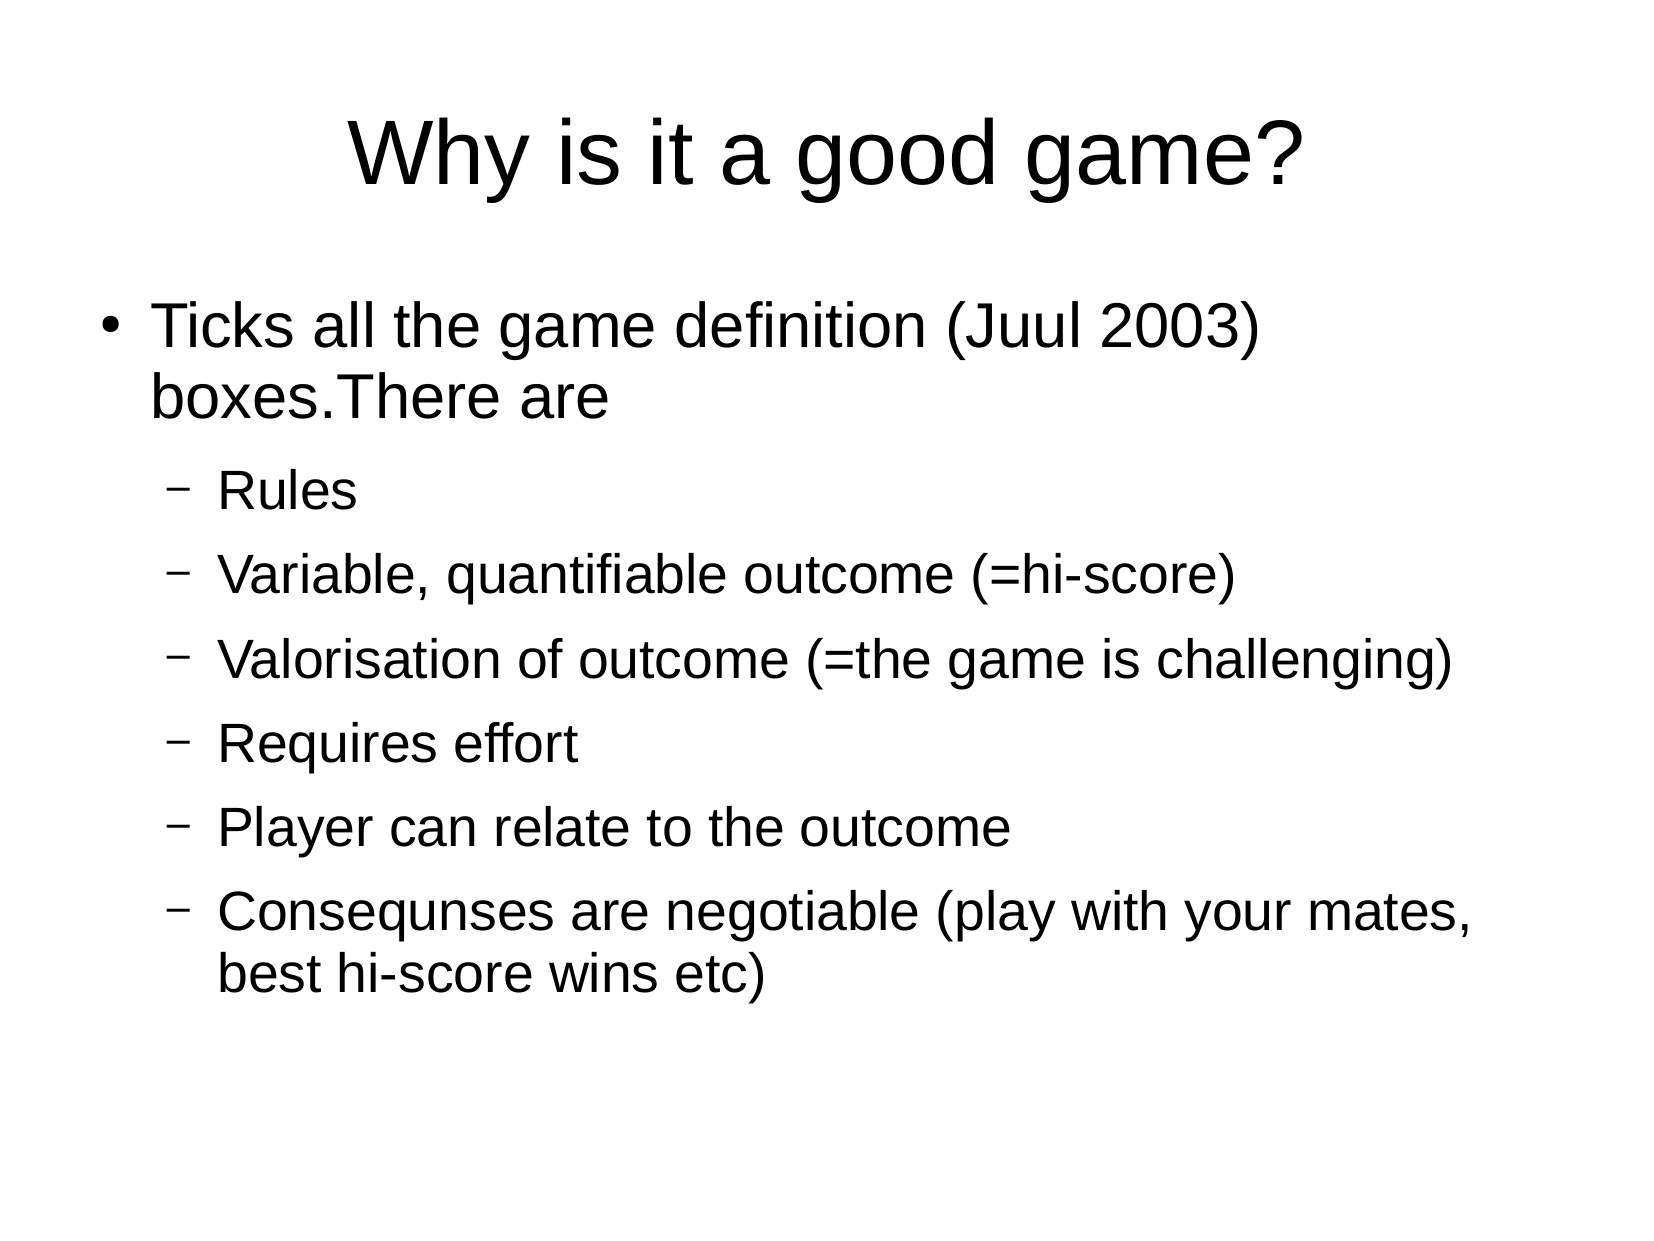

# Why is it a good game?
Ticks all the game definition (Juul 2003) boxes.There are
Rules
Variable, quantifiable outcome (=hi-score)
Valorisation of outcome (=the game is challenging)
Requires effort
Player can relate to the outcome
Consequnses are negotiable (play with your mates, best hi-score wins etc)